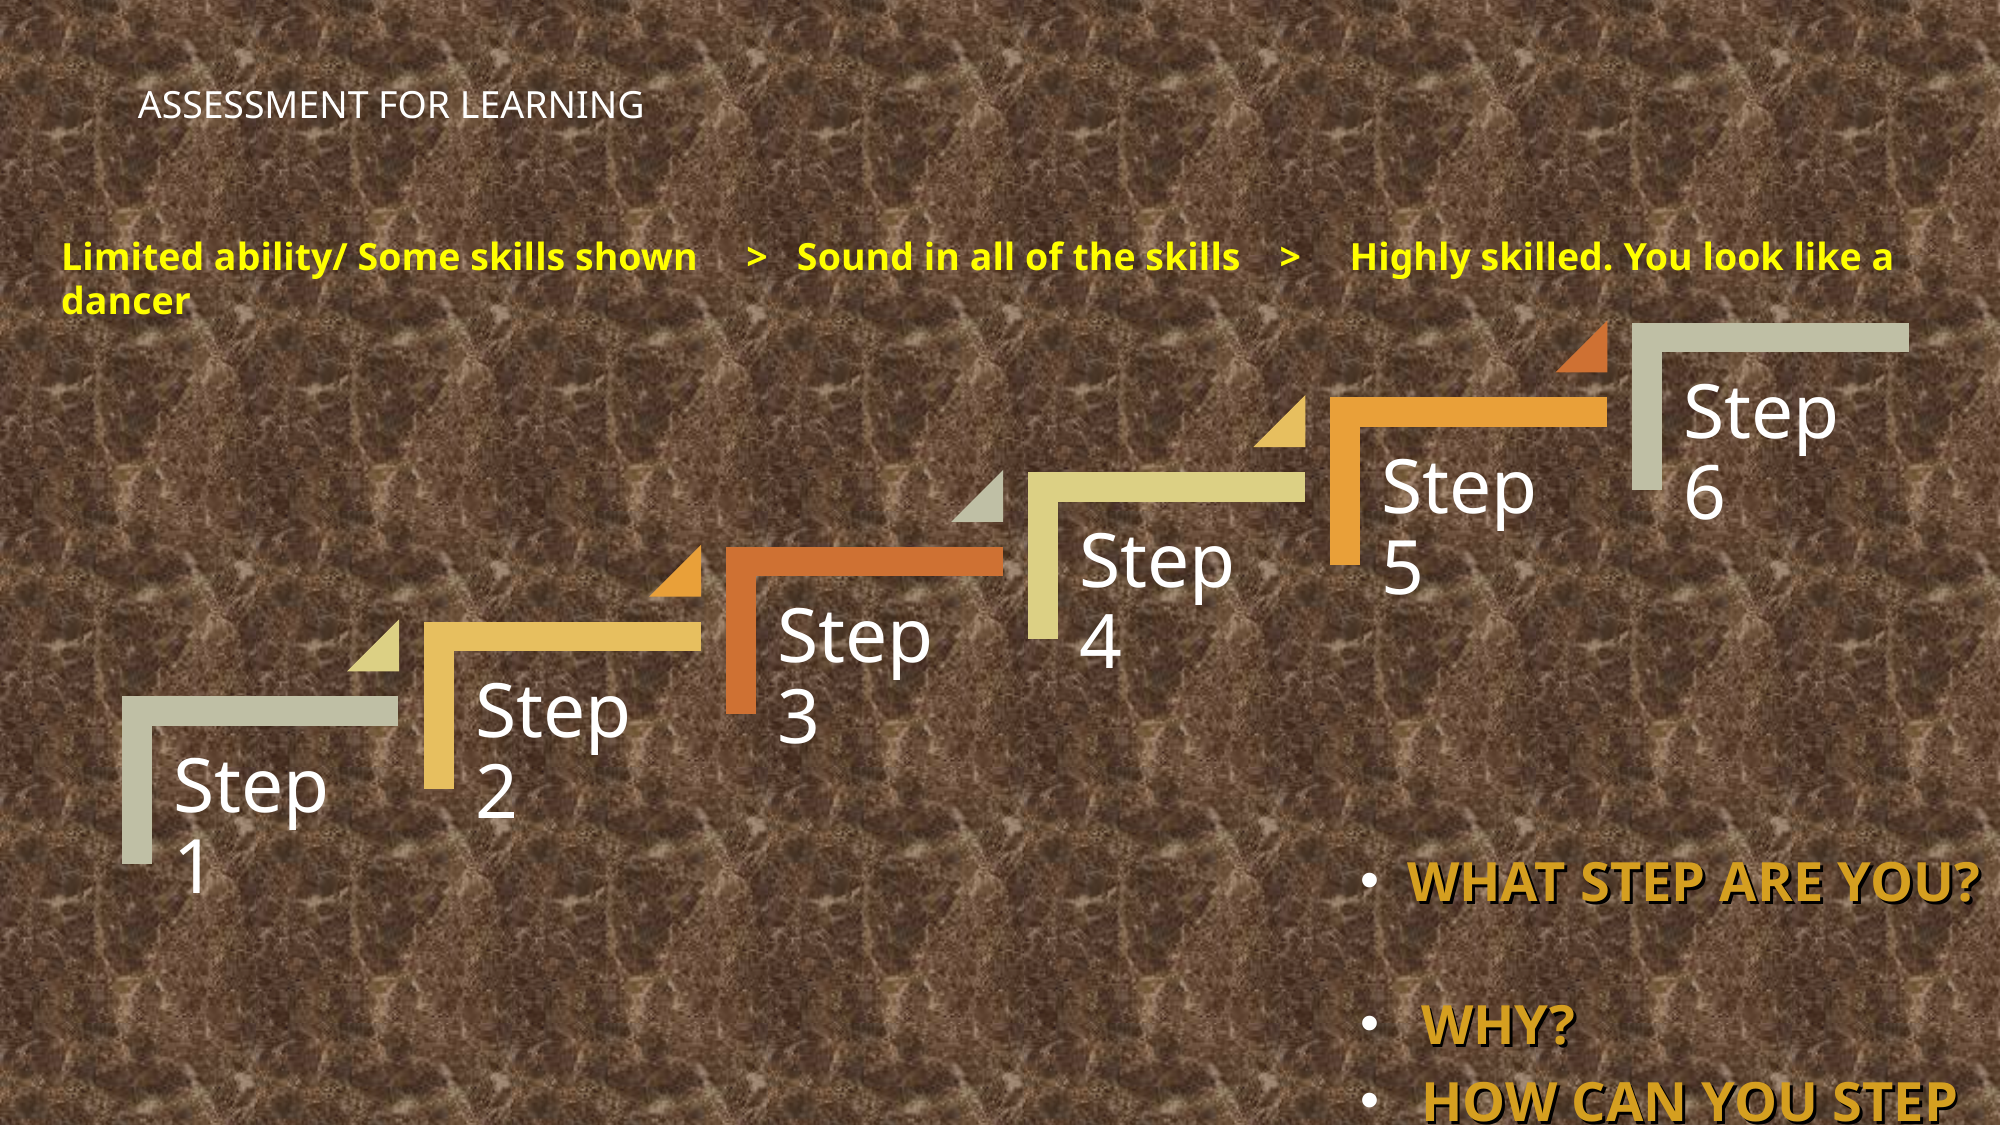

ASSESSMENT FOR LEARNING
Limited ability/ Some skills shown > Sound in all of the skills > Highly skilled. You look like a dancer
Step 6
Step 5
Step 4
Step 3
Step 2
Step 1
What Step are you?
 Why?
 How can you step up?